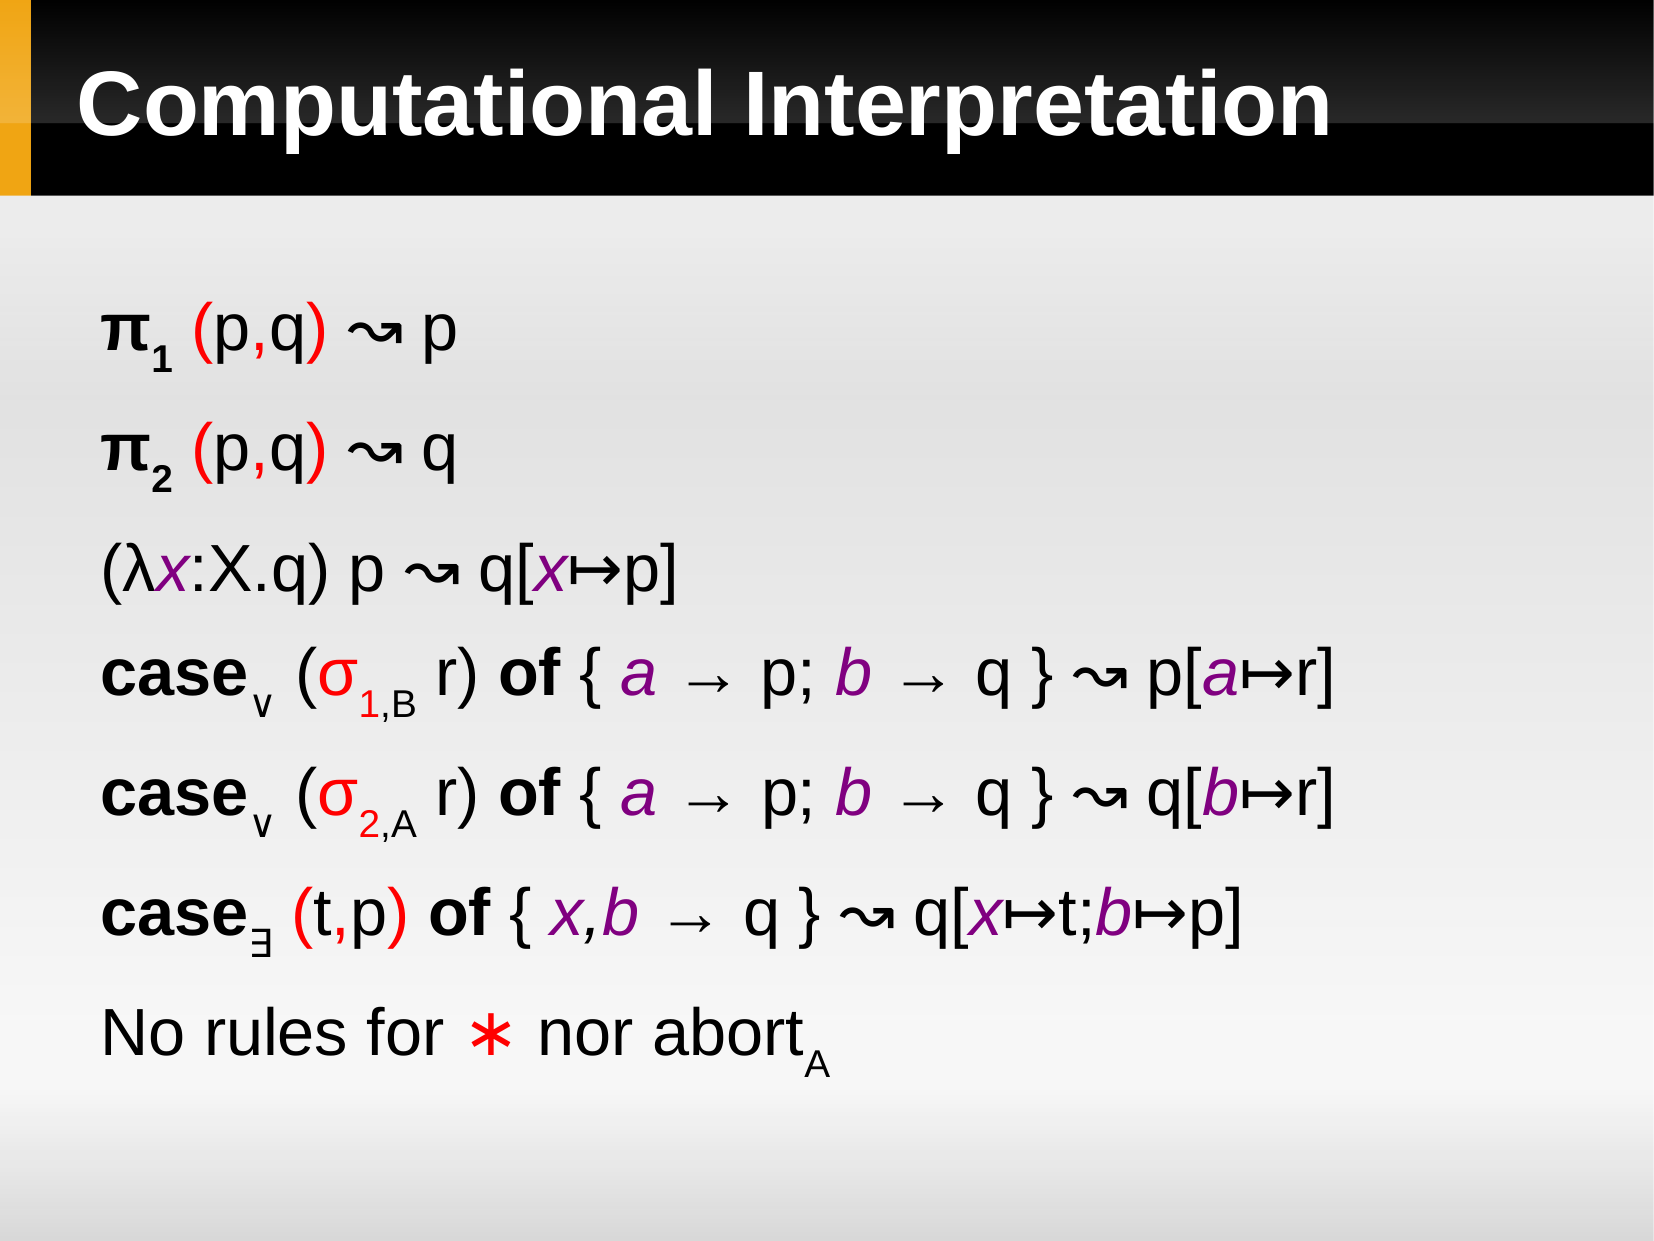

# Computational Interpretation
π1 (p,q) ↝ p
π2 (p,q) ↝ q
(λx:X.q) p ↝ q[x↦p]
case∨ (σ1,B r) of { a → p; b → q } ↝ p[a↦r]
case∨ (σ2,A r) of { a → p; b → q } ↝ q[b↦r]
case∃ (t,p) of { x,b → q } ↝ q[x↦t;b↦p]
No rules for ∗ nor abortA